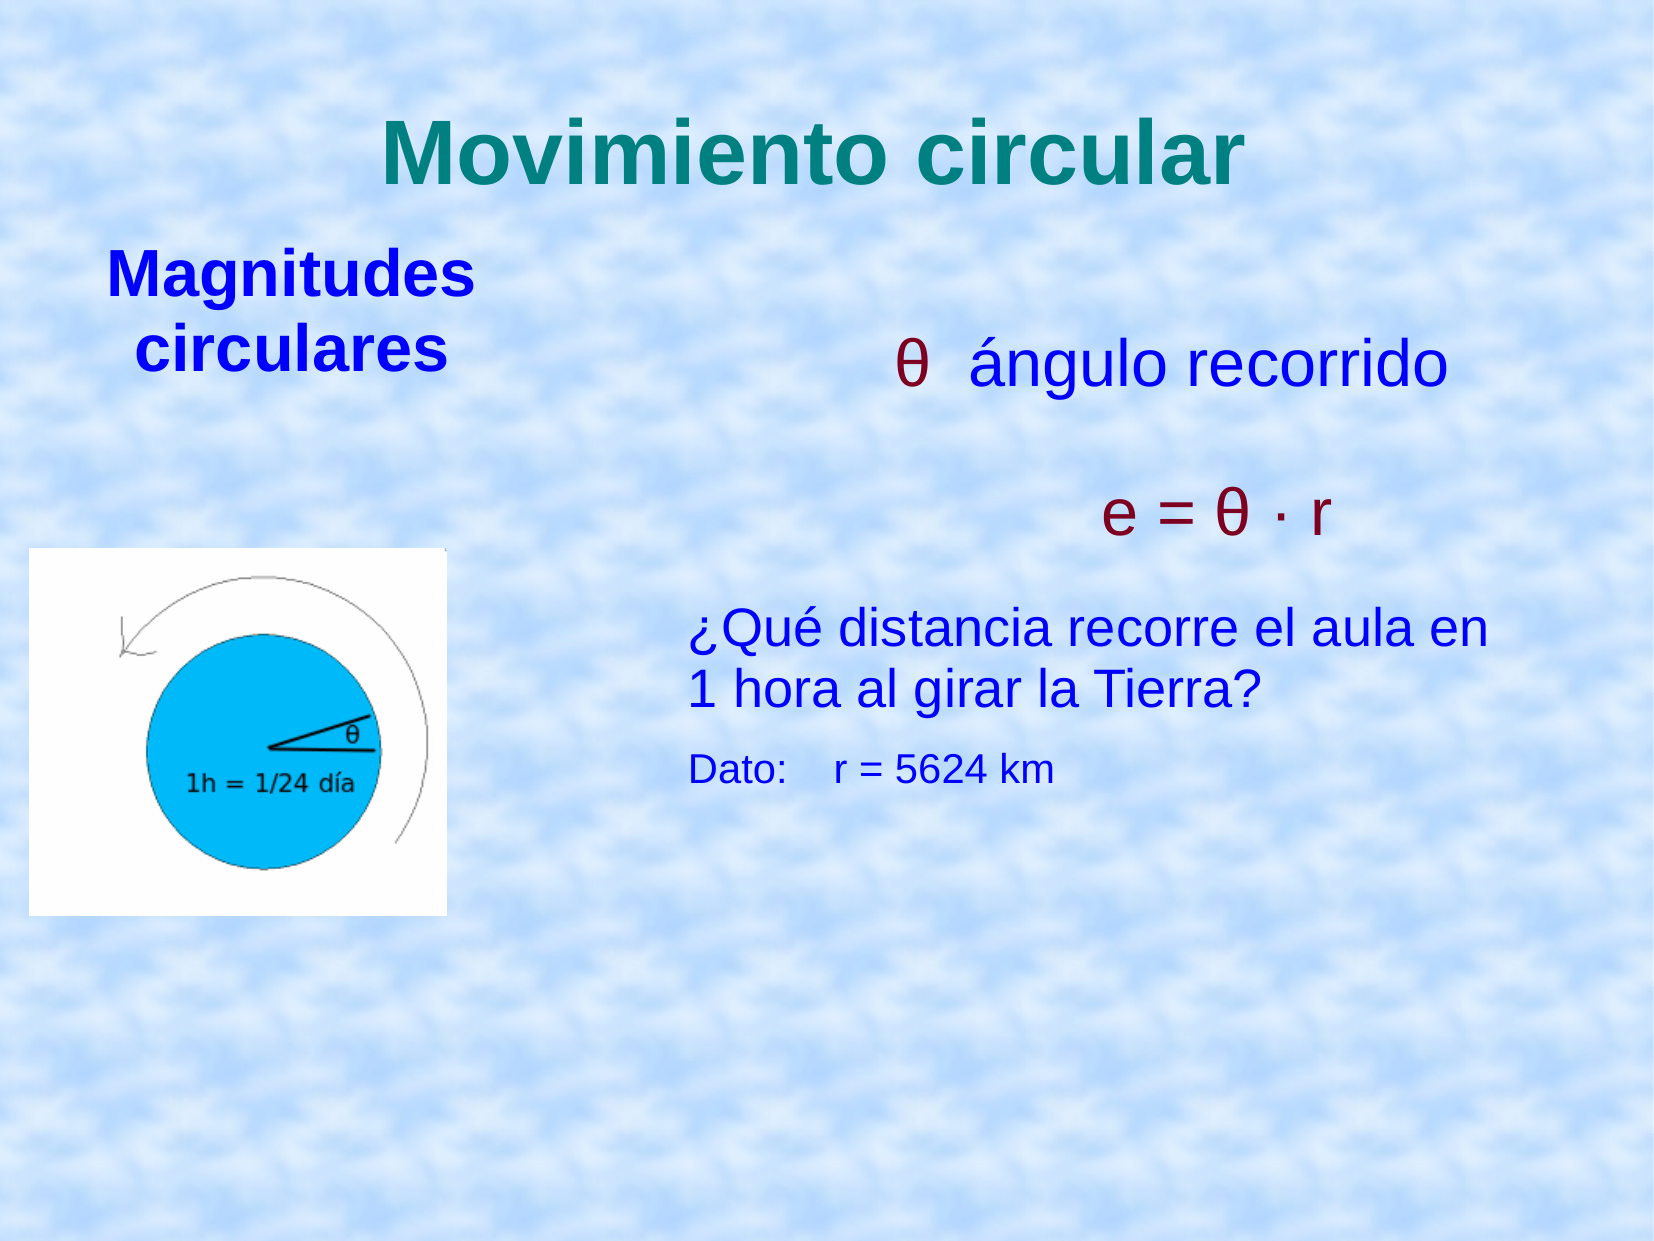

# Movimiento circular
Magnitudes circulares
θ ángulo recorrido
e = θ · r
¿Qué distancia recorre el aula en 1 hora al girar la Tierra?
Dato: r = 5624 km
la relación entre ω y el periodo T es
ω = 2π/T
la relación entre ω y el periodo T es
ω = 2π/T
la relación entre ω y el periodo T es
ω = 2π/T